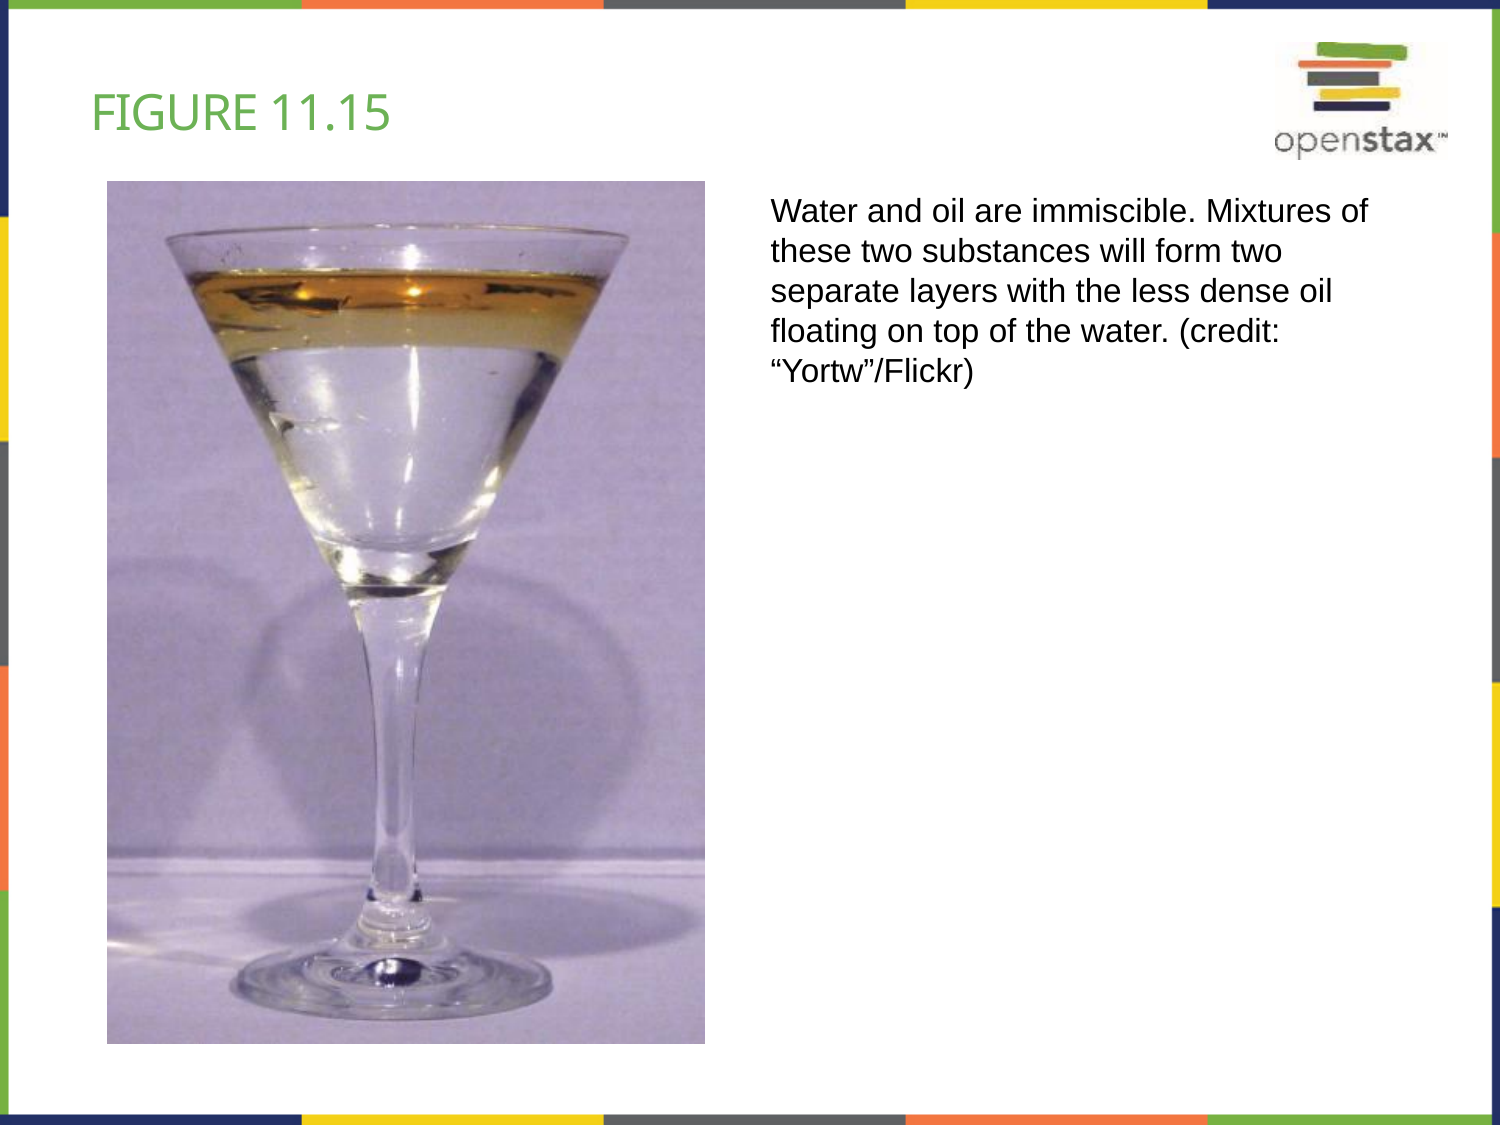

# Figure 11.15
Water and oil are immiscible. Mixtures of these two substances will form two separate layers with the less dense oil floating on top of the water. (credit: “Yortw”/Flickr)